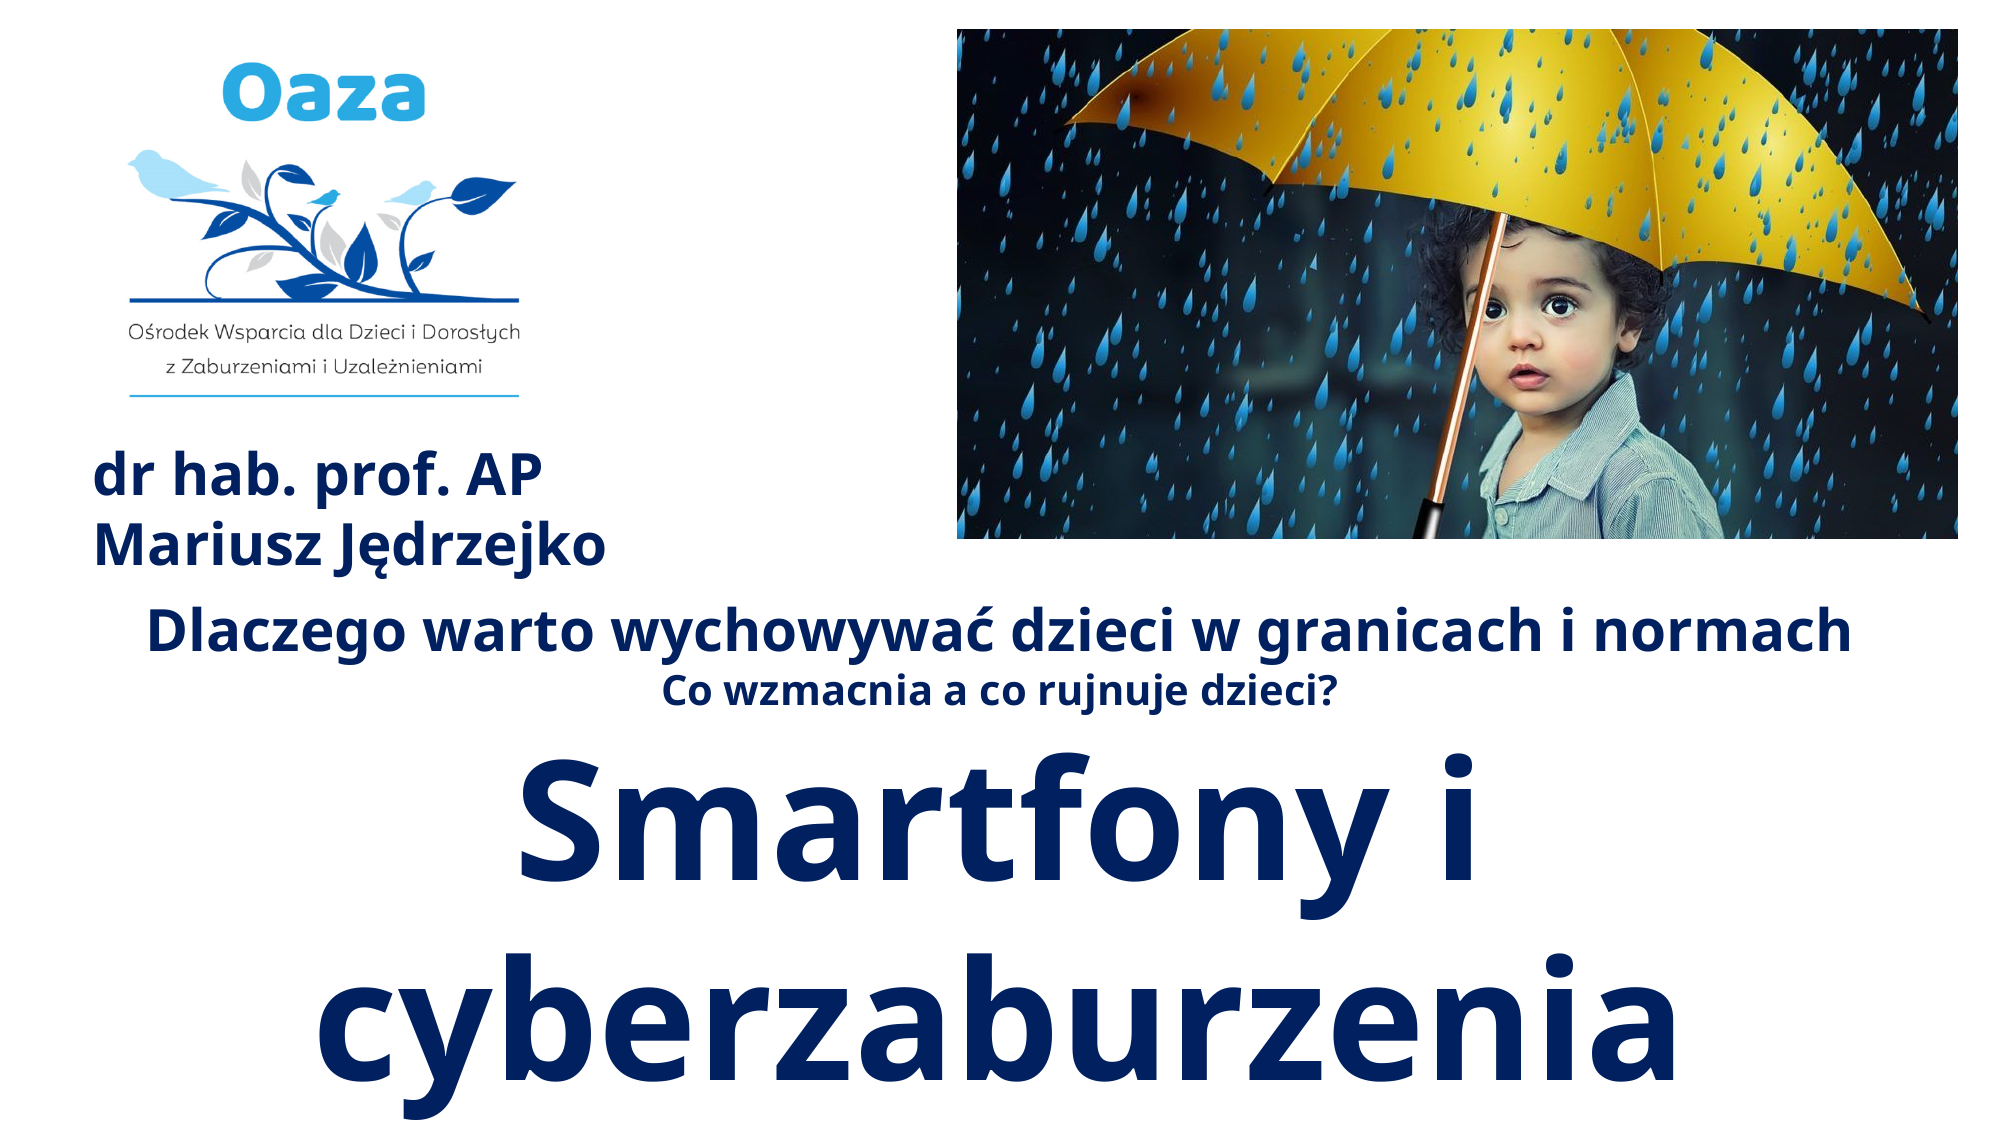

dr hab. prof. AP
Mariusz Jędrzejko
Dlaczego warto wychowywać dzieci w granicach i normach
Co wzmacnia a co rujnuje dzieci?
Smartfony i cyberzaburzenia